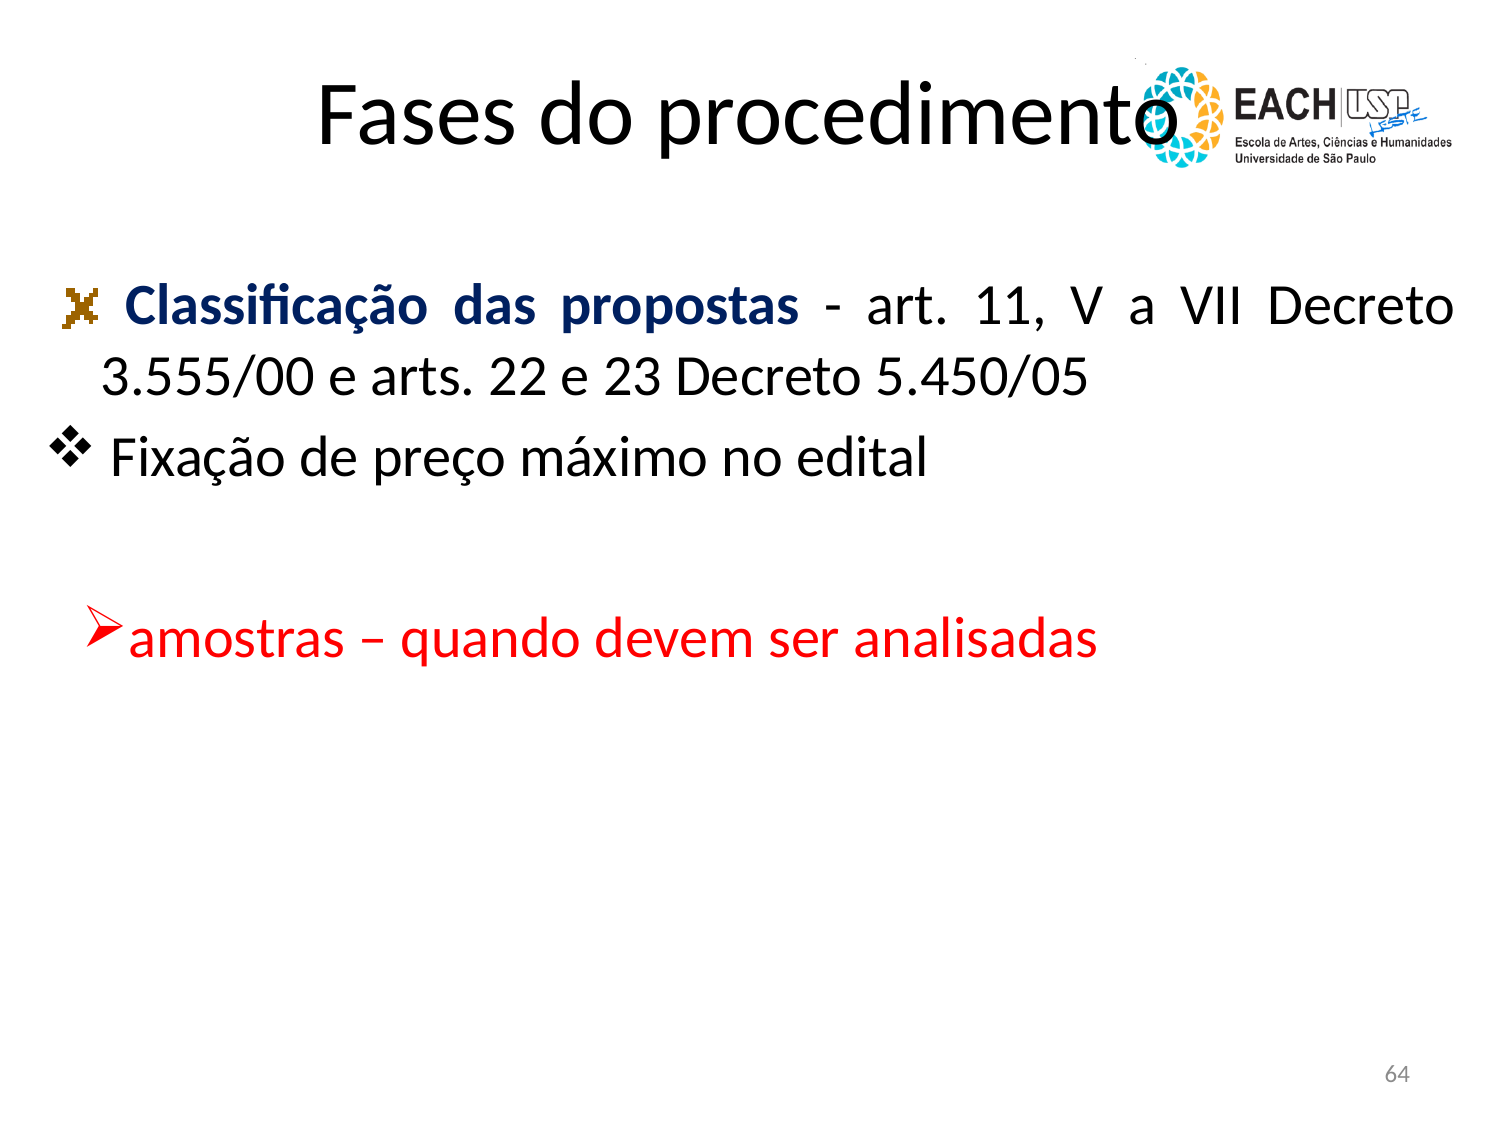

# Fases do procedimento
 Classificação das propostas - art. 11, V a VII Decreto 3.555/00 e arts. 22 e 23 Decreto 5.450/05
 Fixação de preço máximo no edital
amostras – quando devem ser analisadas